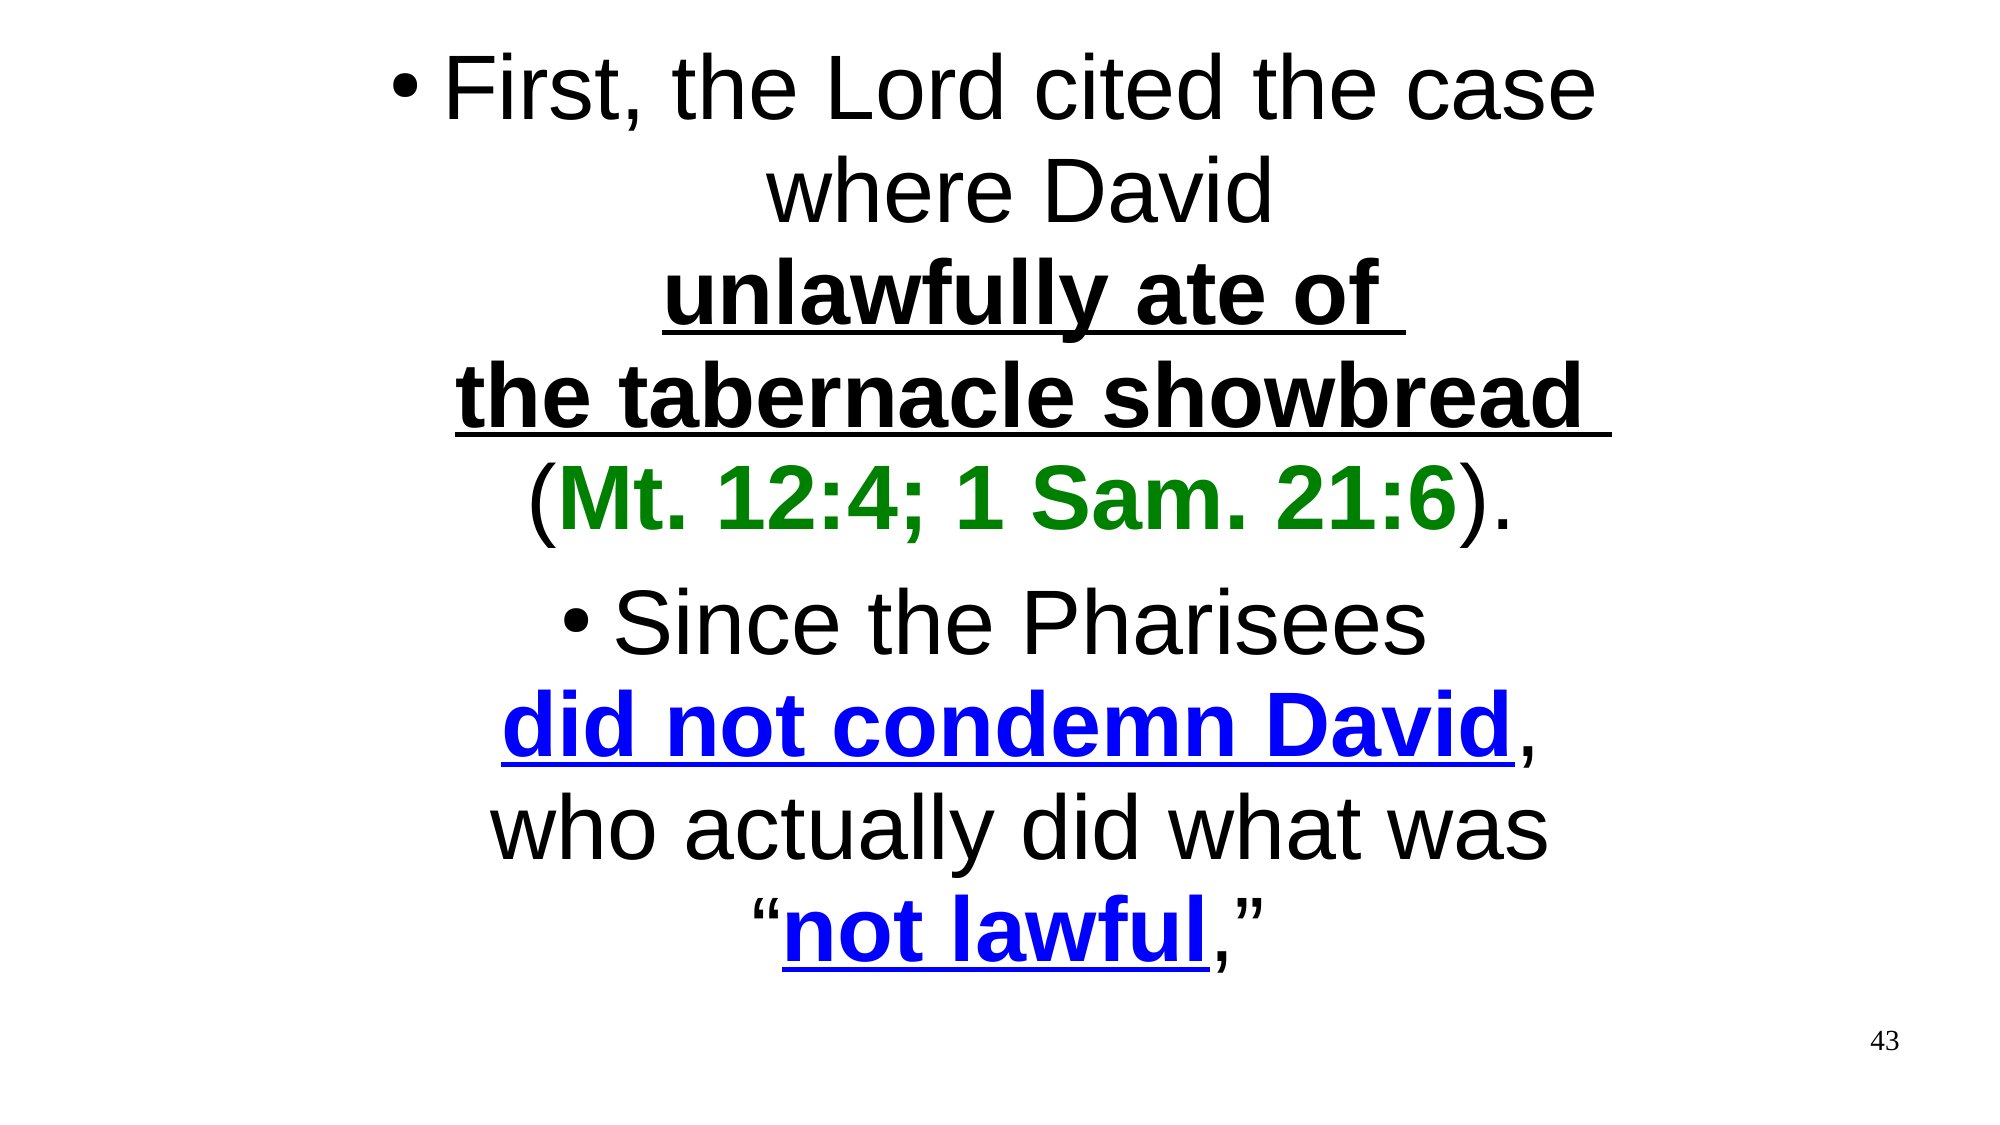

# First, the Lord cited the case where David unlawfully ate of the tabernacle showbread (Mt. 12:4; 1 Sam. 21:6).
Since the Pharisees
did not condemn David,
who actually did what was
“not lawful,”
43